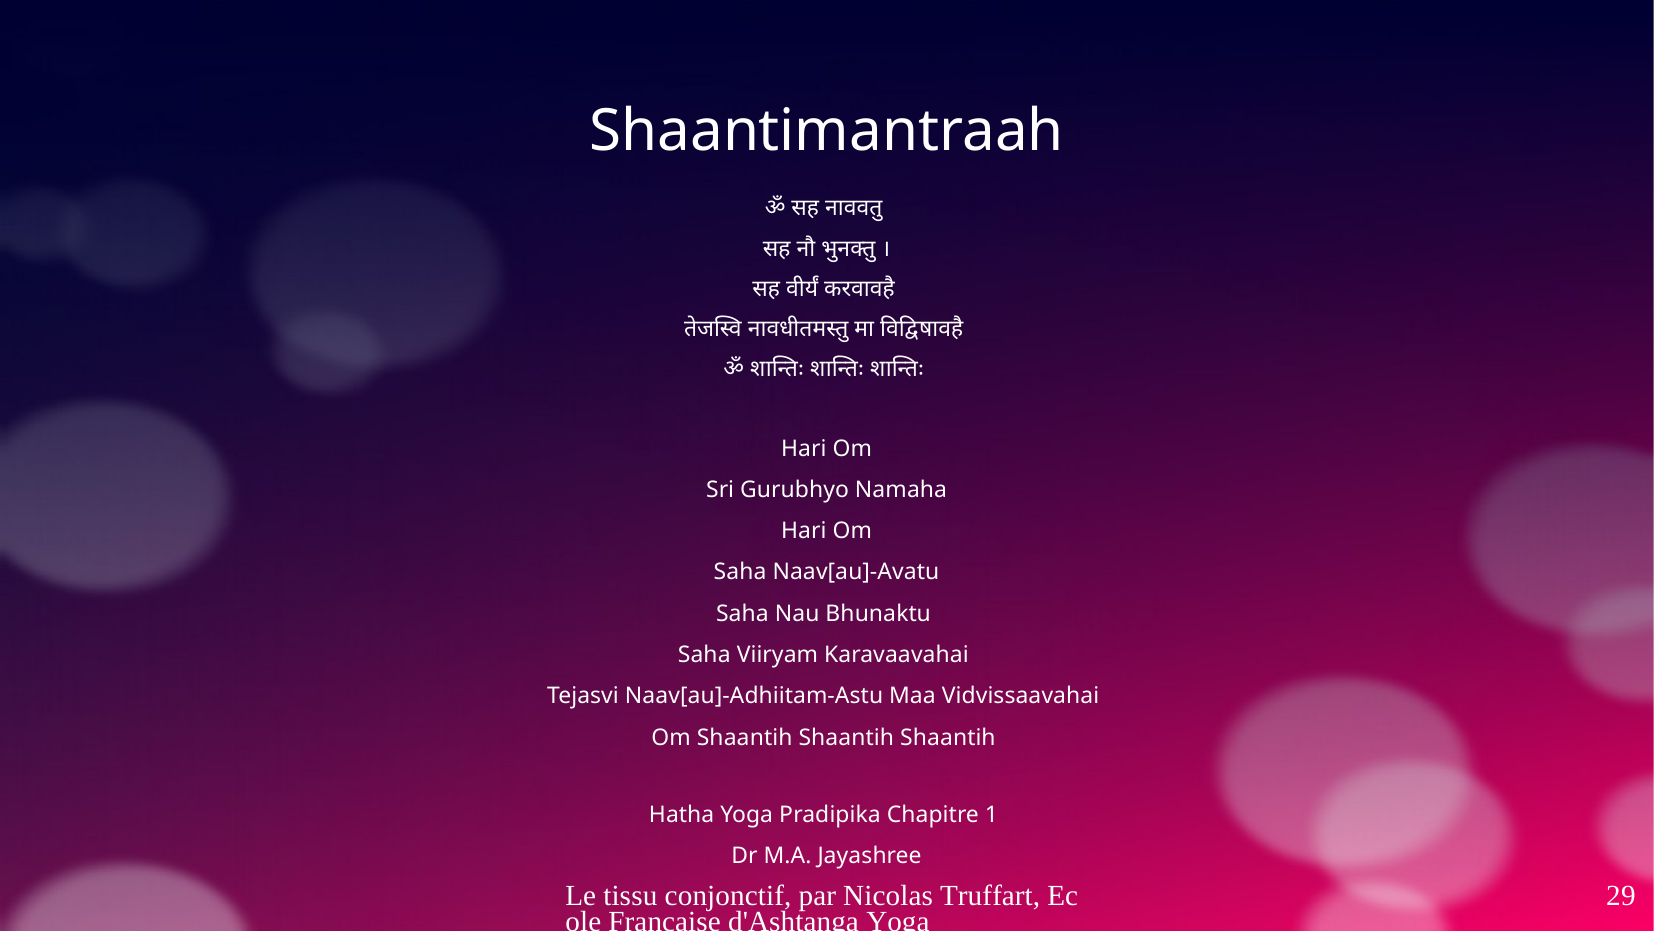

# Shaantimantraah
ॐ सह नाववतु
सह नौ भुनक्तु ।
सह वीर्यं करवावहै
तेजस्वि नावधीतमस्तु मा विद्विषावहै
ॐ शान्तिः शान्तिः शान्तिः
Hari Om
Sri Gurubhyo Namaha
Hari Om
 Saha Naav[au]-Avatu
Saha Nau Bhunaktu
Saha Viiryam Karavaavahai
Tejasvi Naav[au]-Adhiitam-Astu Maa Vidvissaavahai
Om Shaantih Shaantih Shaantih
Hatha Yoga Pradipika Chapitre 1
Dr M.A. Jayashree
Le tissu conjonctif, par Nicolas Truffart, Ecole Française d'Ashtanga Yoga
29